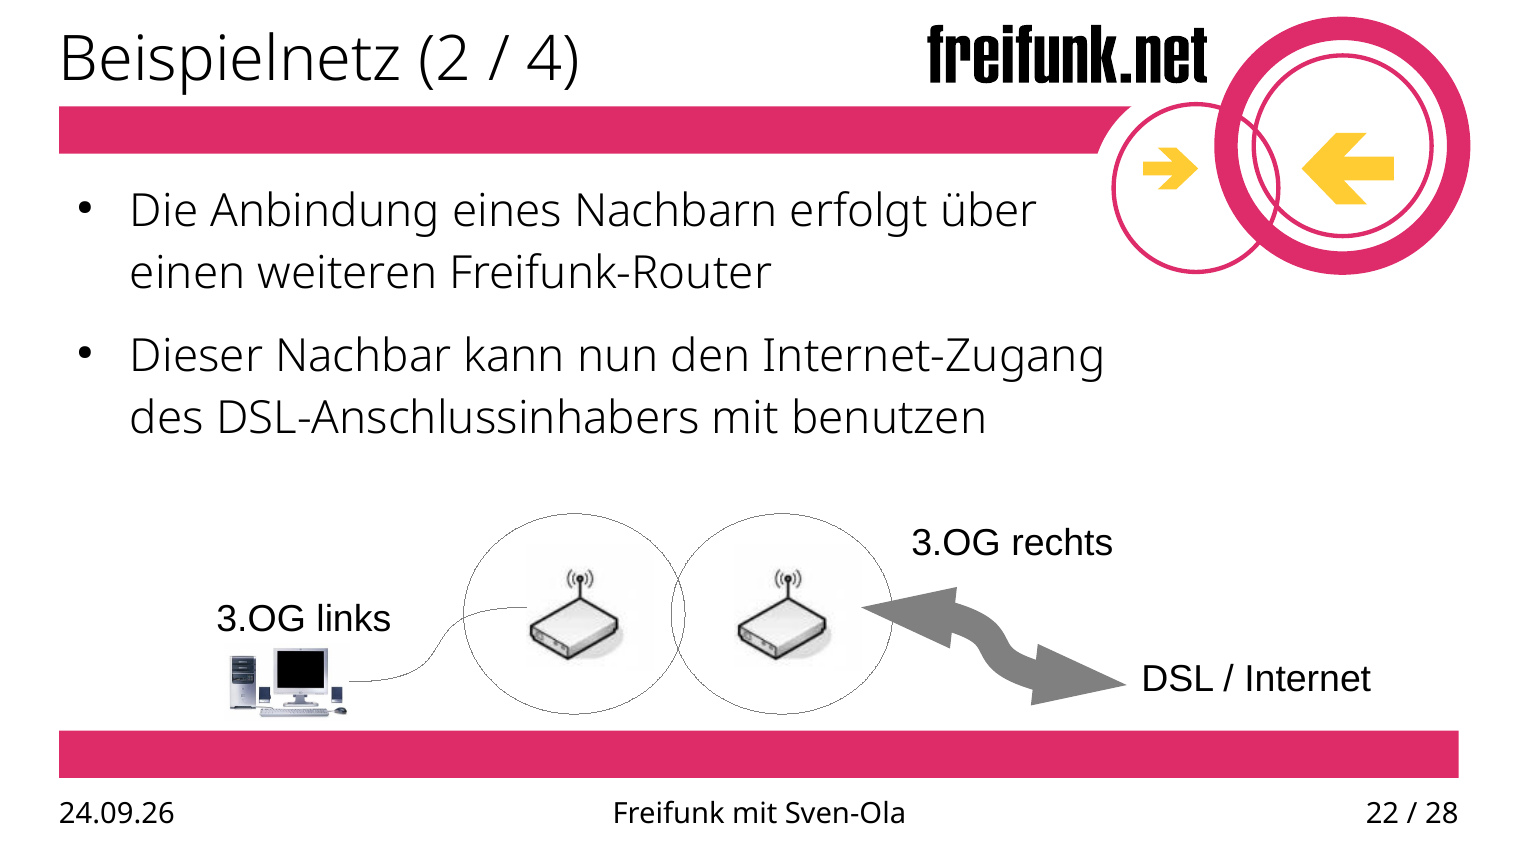

# Beispielnetz (2 / 4)
Die Anbindung eines Nachbarn erfolgt über
einen weiteren Freifunk-Router
Dieser Nachbar kann nun den Internet-Zugang
des DSL-Anschlussinhabers mit benutzen
3.OG rechts
3.OG links
DSL / Internet
Freifunk mit Sven-Ola
22